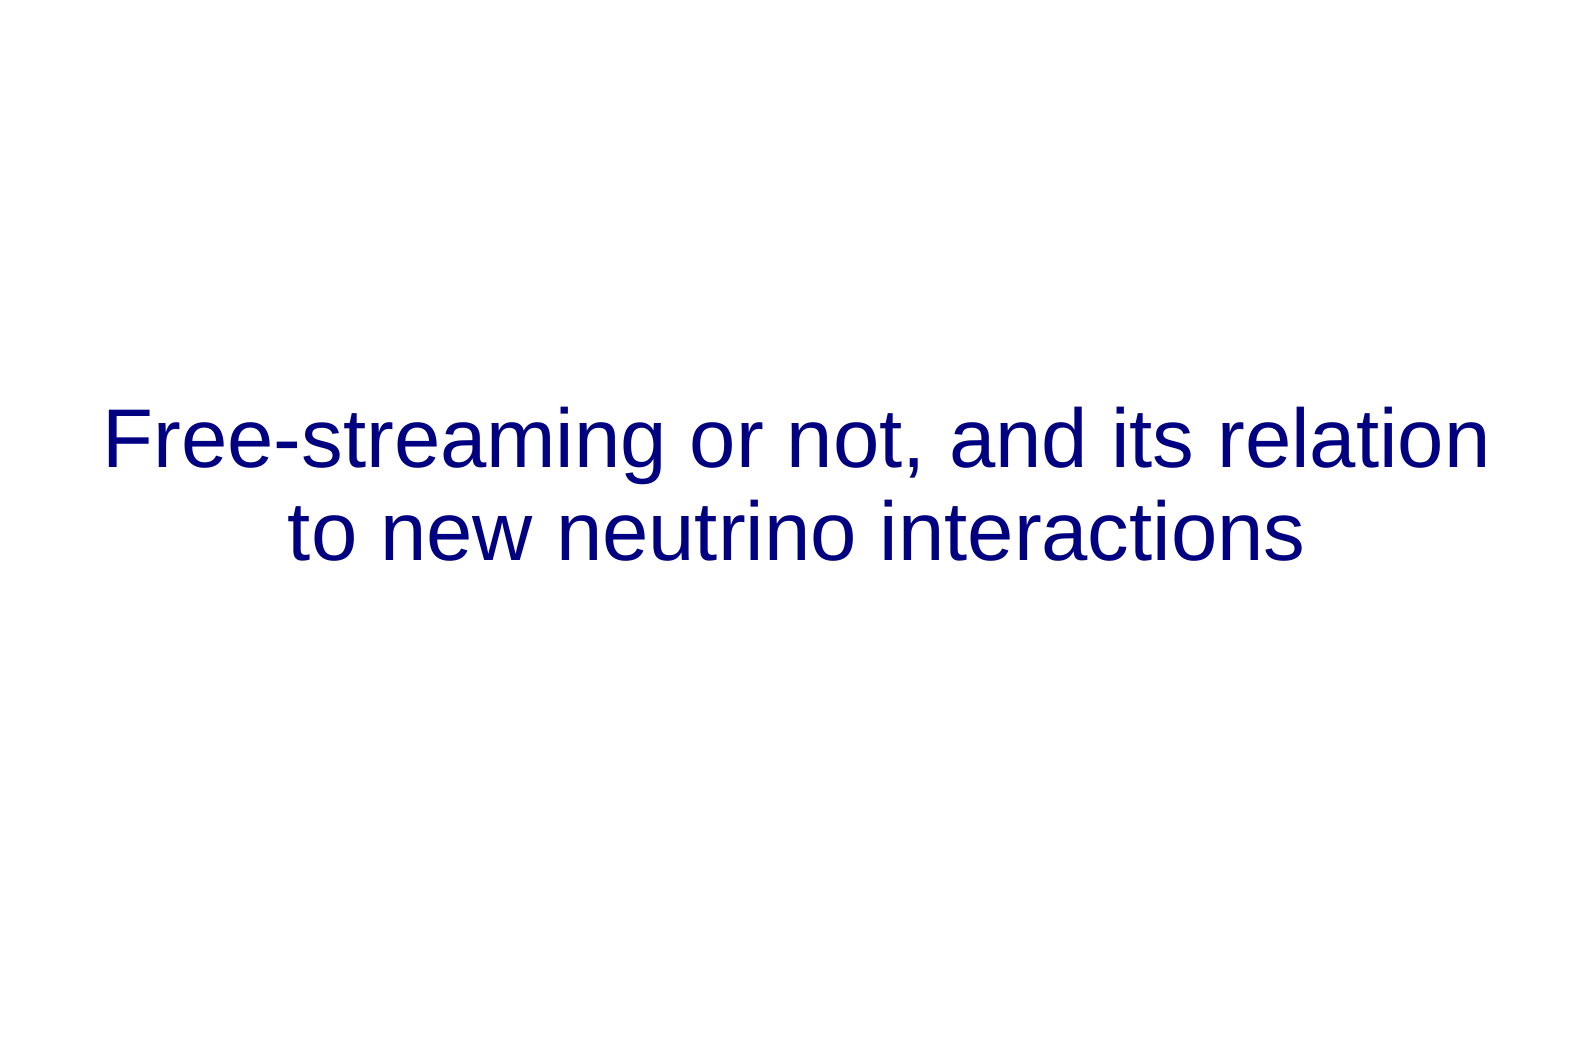

# Free-streaming or not, and its relation to new neutrino interactions